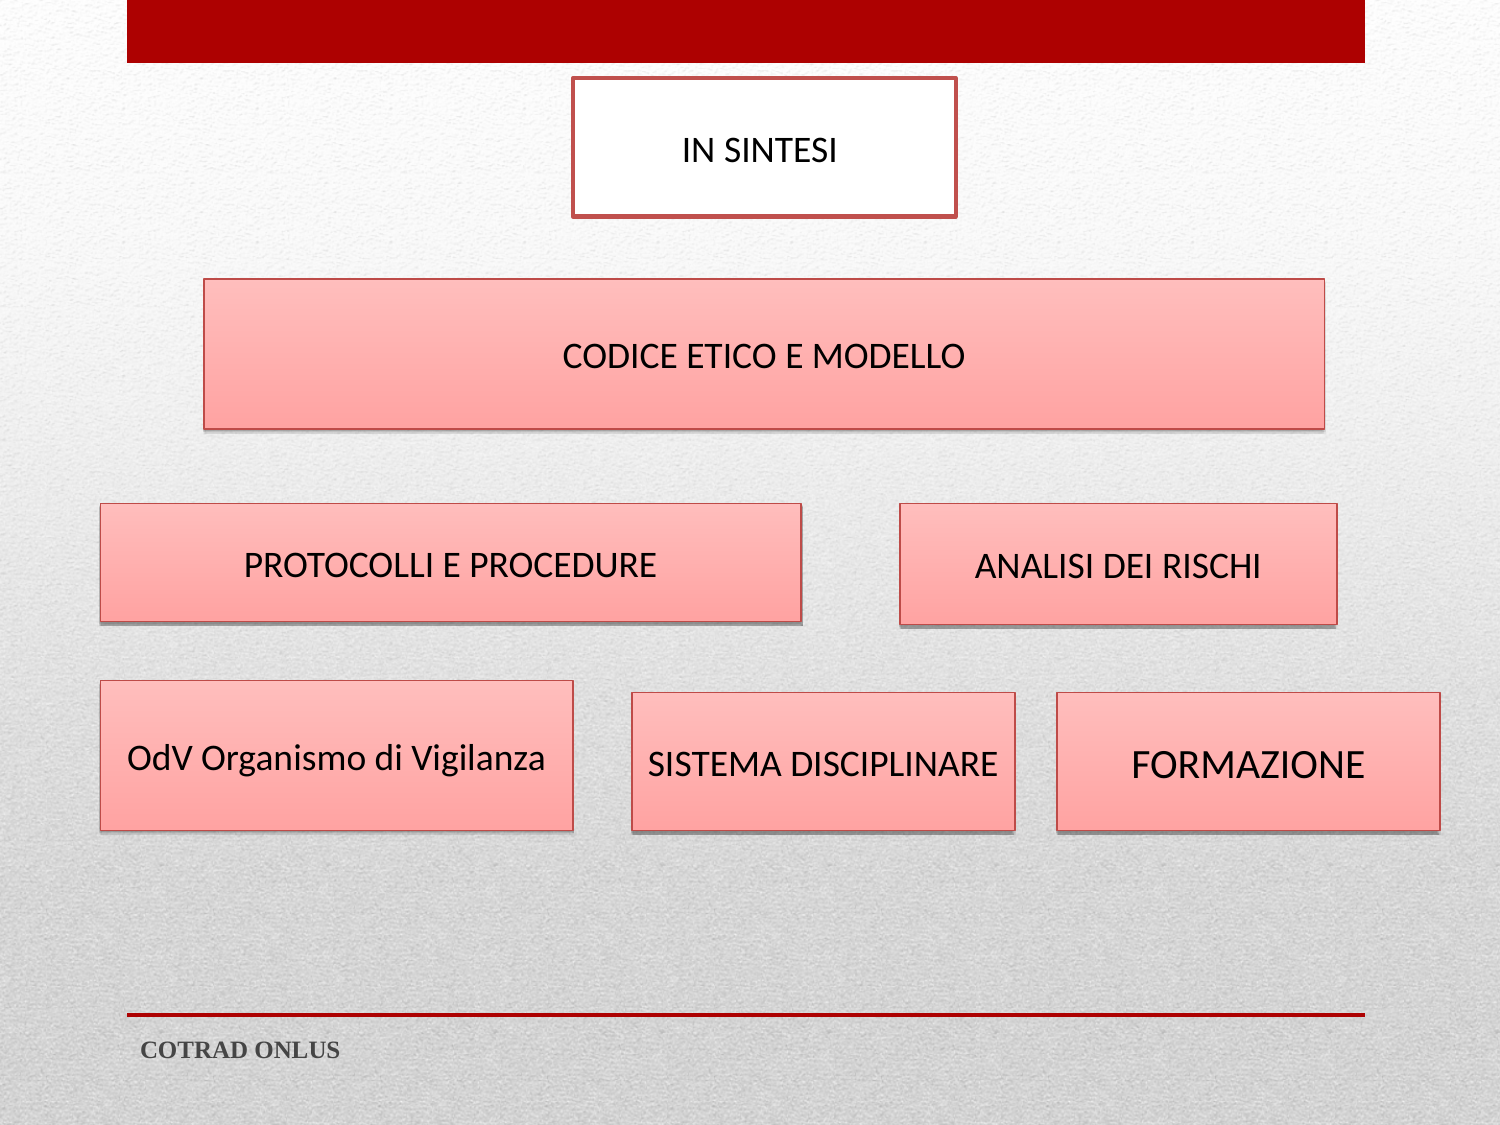

#
IN SINTESI
CODICE ETICO E MODELLO
PROTOCOLLI E PROCEDURE
ANALISI DEI RISCHI
OdV Organismo di Vigilanza
SISTEMA DISCIPLINARE
FORMAZIONE
COTRAD ONLUS